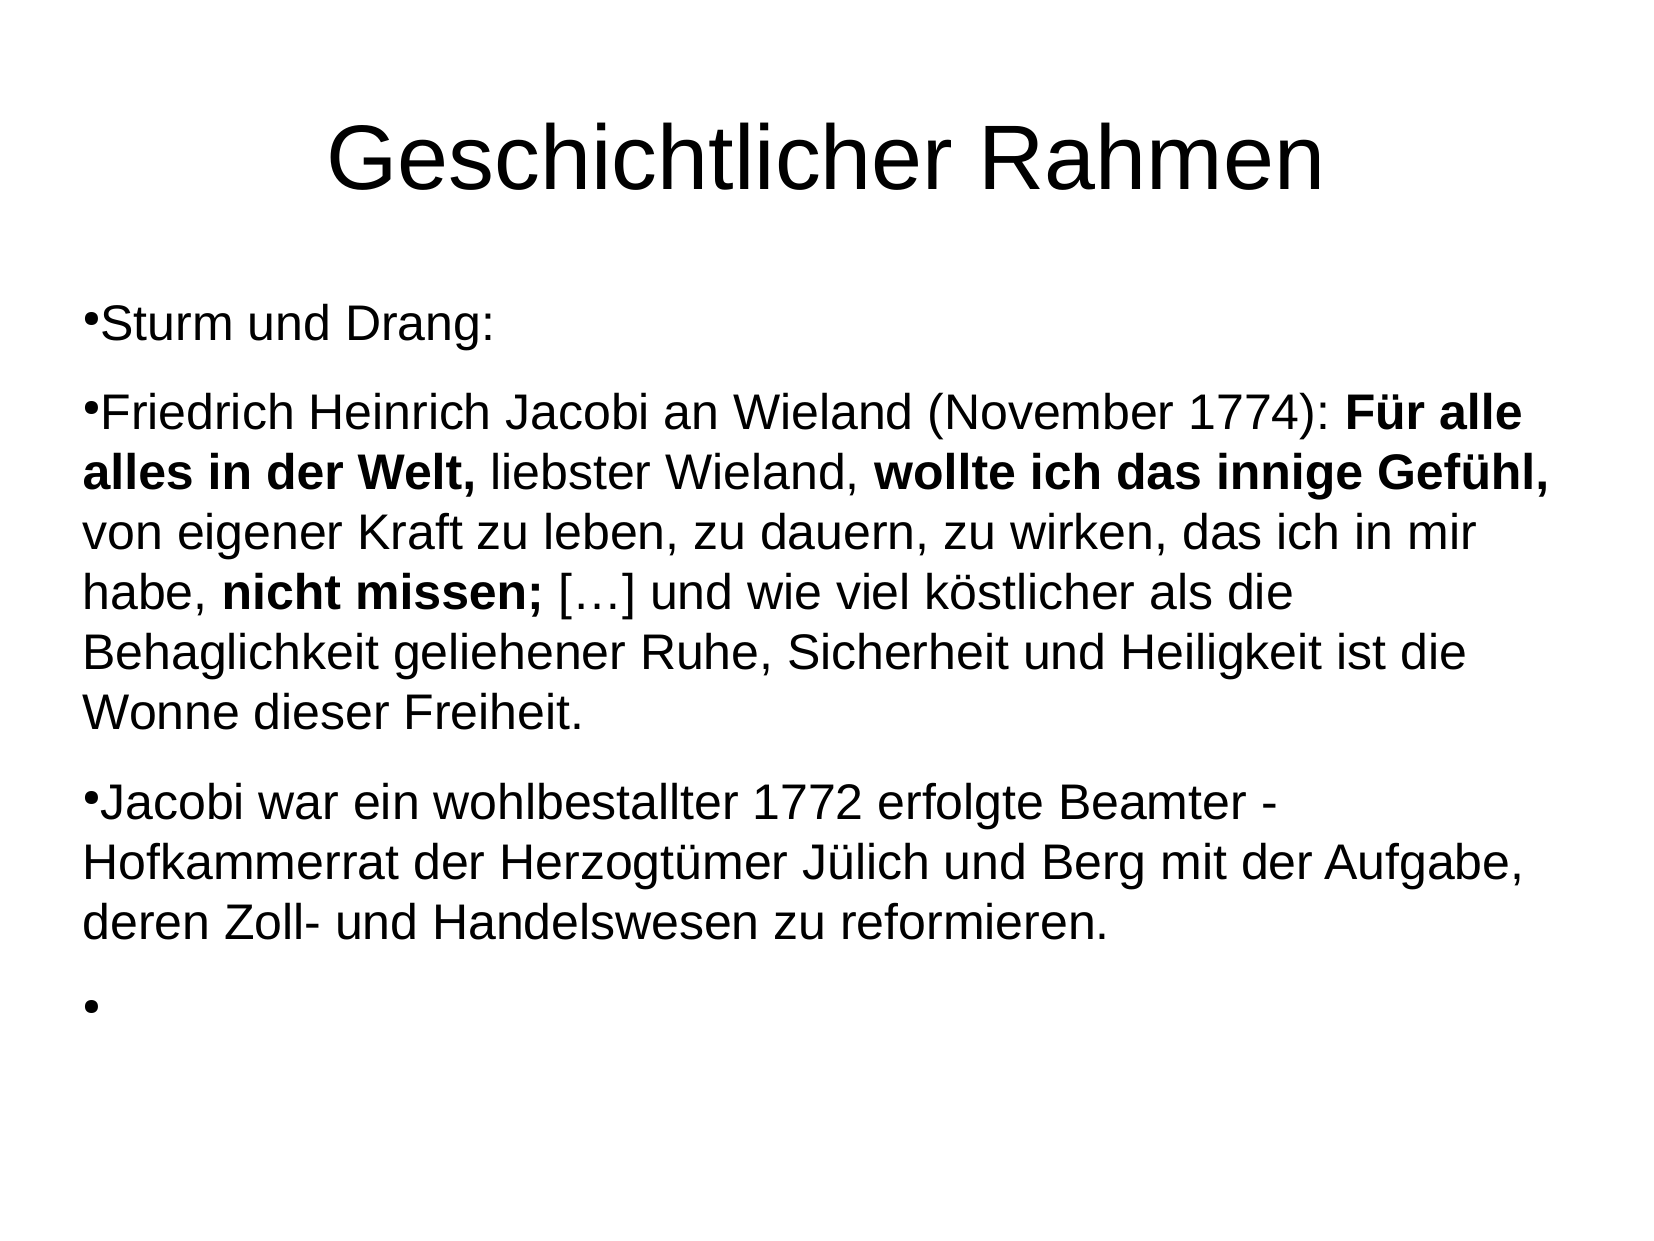

# Geschichtlicher Rahmen
Sturm und Drang:
Friedrich Heinrich Jacobi an Wieland (November 1774): Für alle alles in der Welt, liebster Wieland, wollte ich das innige Gefühl, von eigener Kraft zu leben, zu dauern, zu wirken, das ich in mir habe, nicht missen; […] und wie viel köstlicher als die Behaglichkeit geliehener Ruhe, Sicherheit und Heiligkeit ist die Wonne dieser Freiheit.
Jacobi war ein wohlbestallter 1772 erfolgte Beamter - Hofkammerrat der Herzogtümer Jülich und Berg mit der Aufgabe, deren Zoll- und Handelswesen zu reformieren.